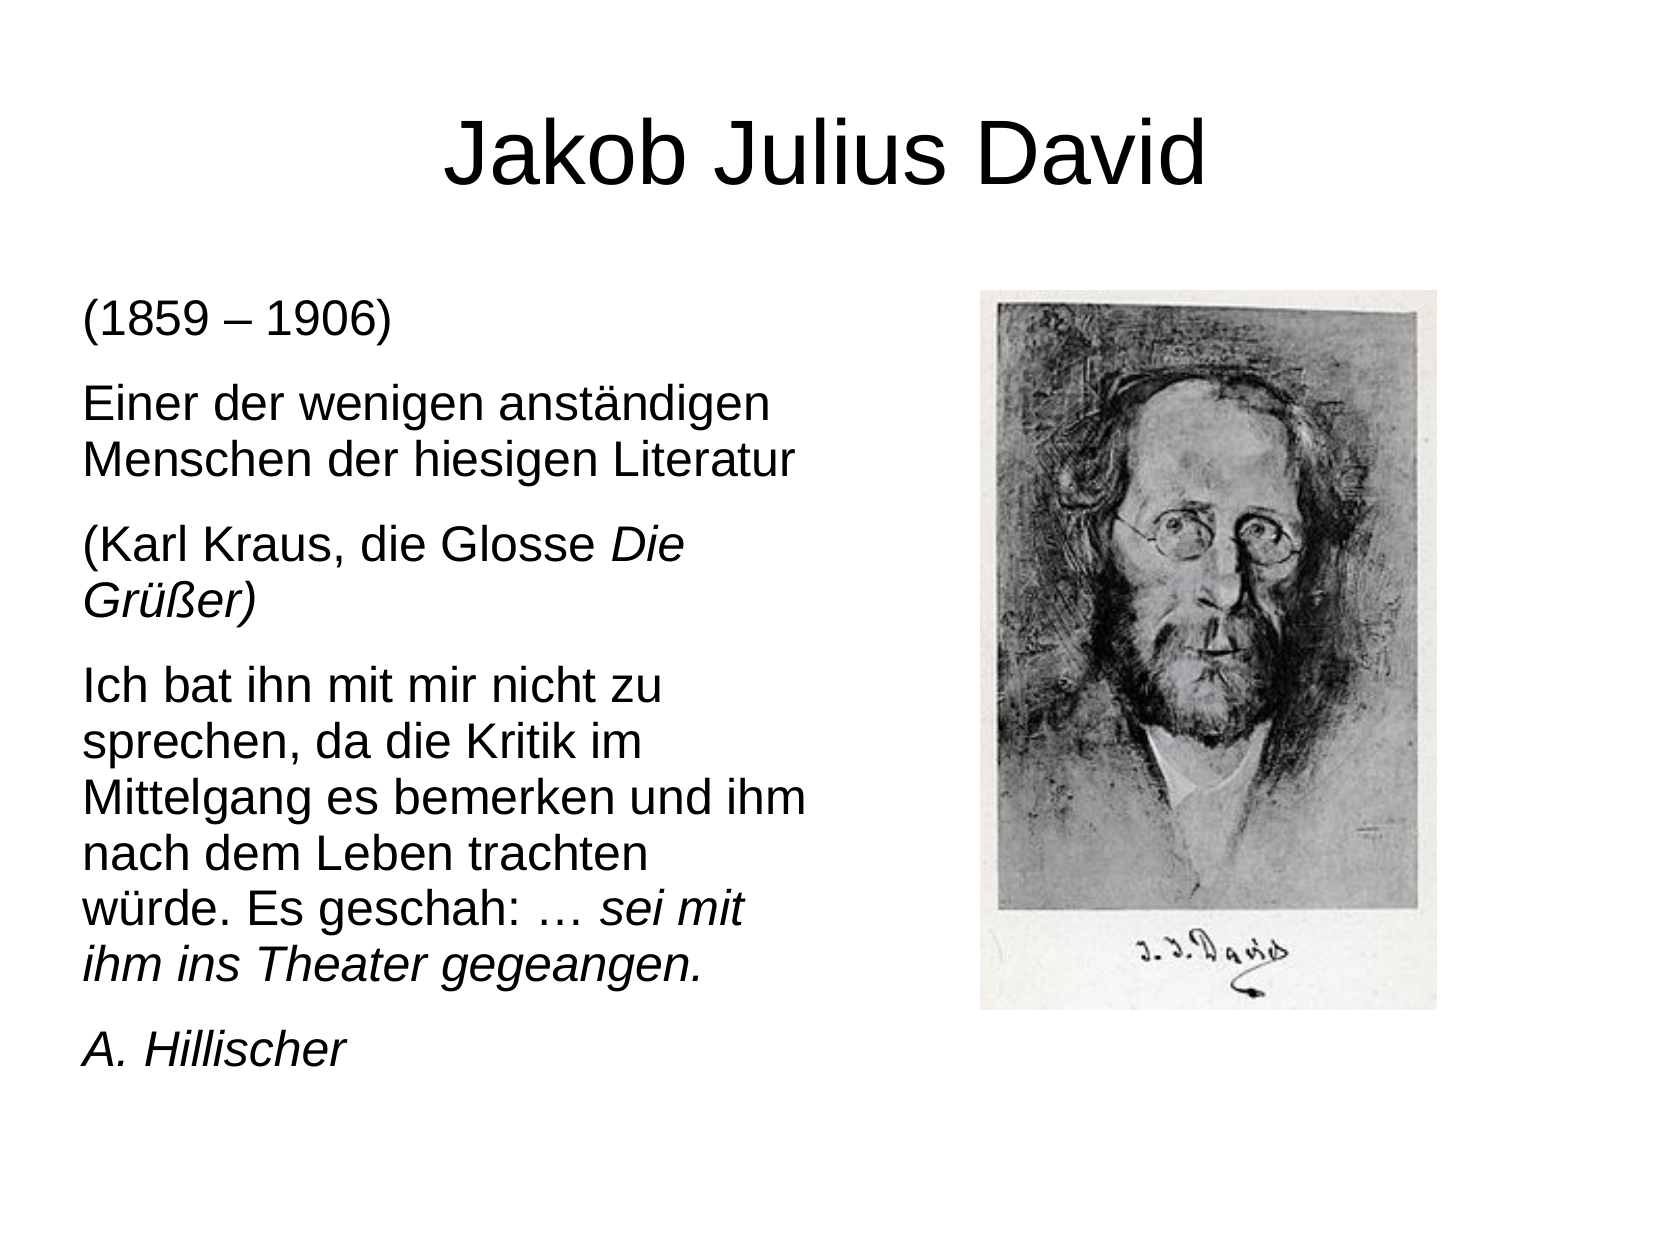

# Jakob Julius David
(1859 – 1906)
Einer der wenigen anständigen Menschen der hiesigen Literatur
(Karl Kraus, die Glosse Die Grüßer)
Ich bat ihn mit mir nicht zu sprechen, da die Kritik im Mittelgang es bemerken und ihm nach dem Leben trachten würde. Es geschah: … sei mit ihm ins Theater gegeangen.
A. Hillischer